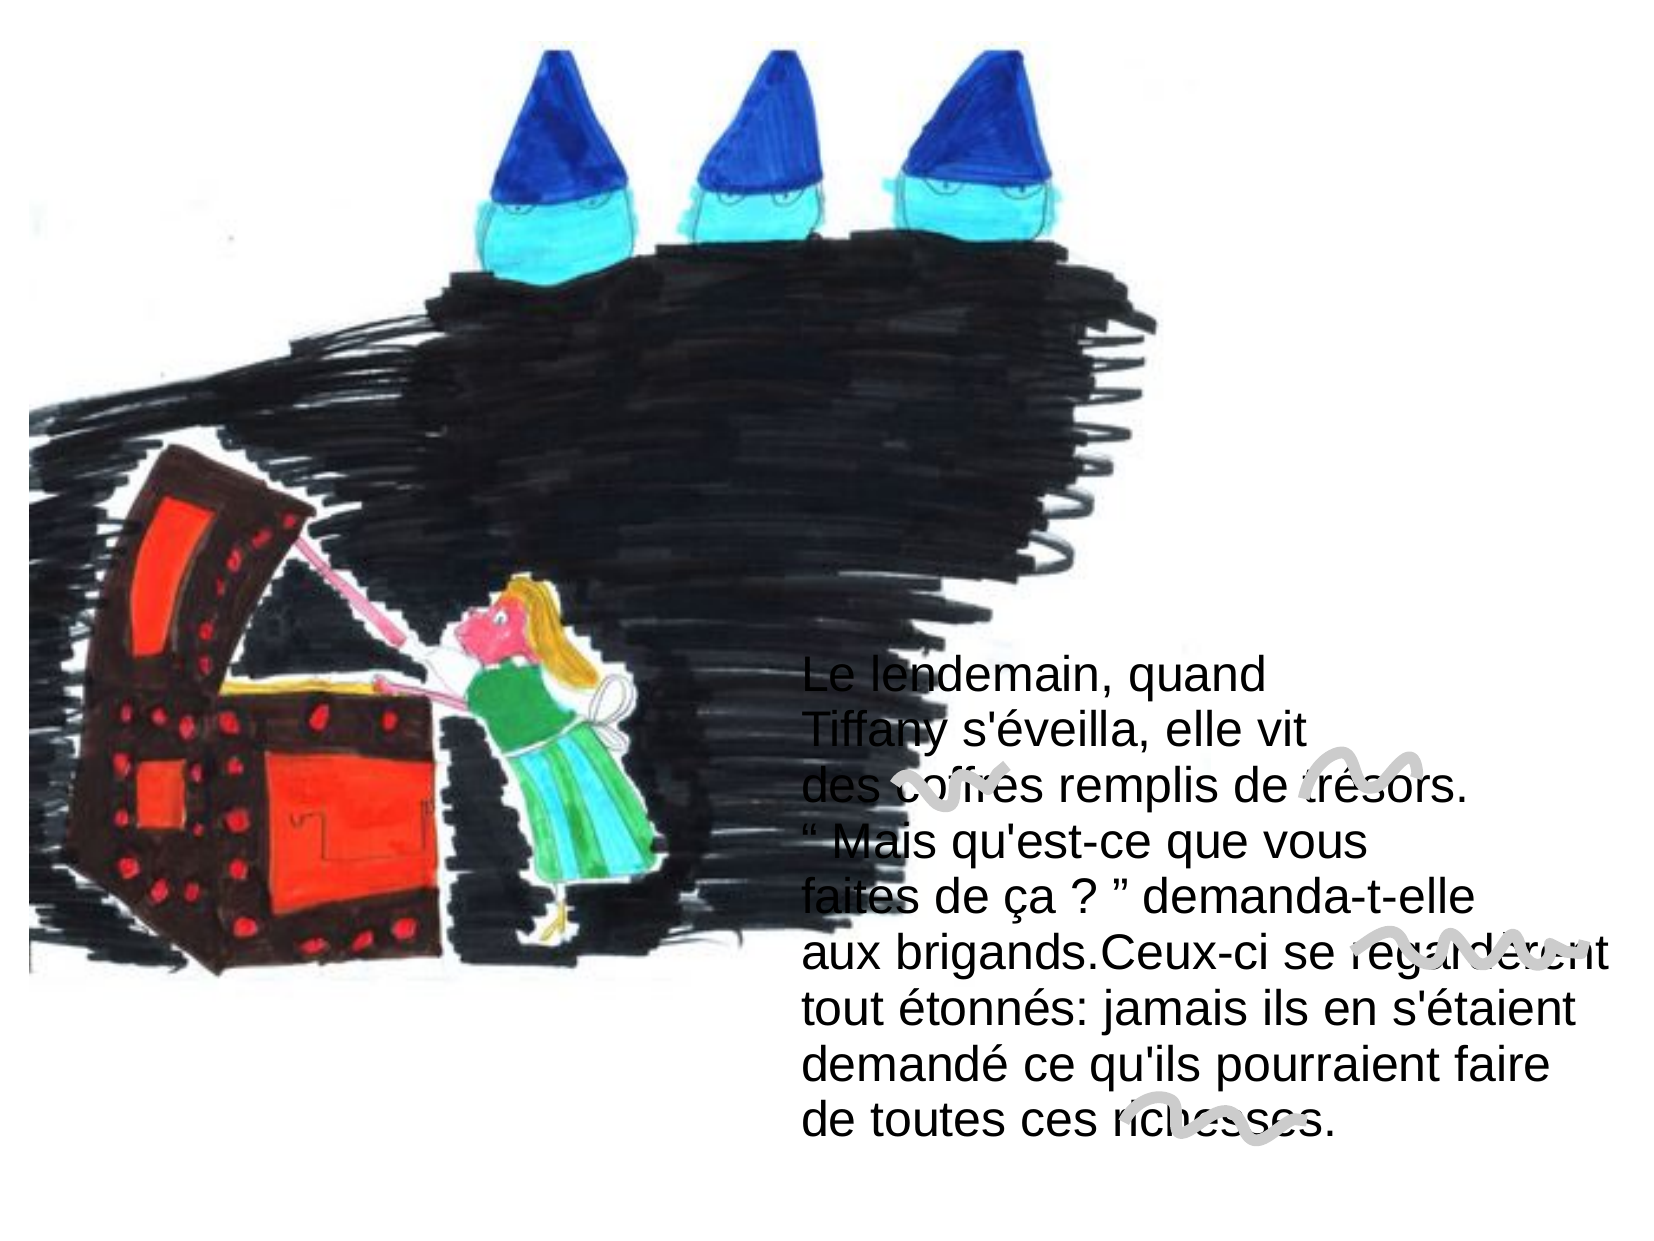

Le lendemain, quand
Tiffany s'éveilla, elle vit
des coffres remplis de trésors.
“ Mais qu'est-ce que vous
faites de ça ? ” demanda-t-elle
aux brigands.Ceux-ci se regardèrent
tout étonnés: jamais ils en s'étaient
demandé ce qu'ils pourraient faire
de toutes ces richesses.